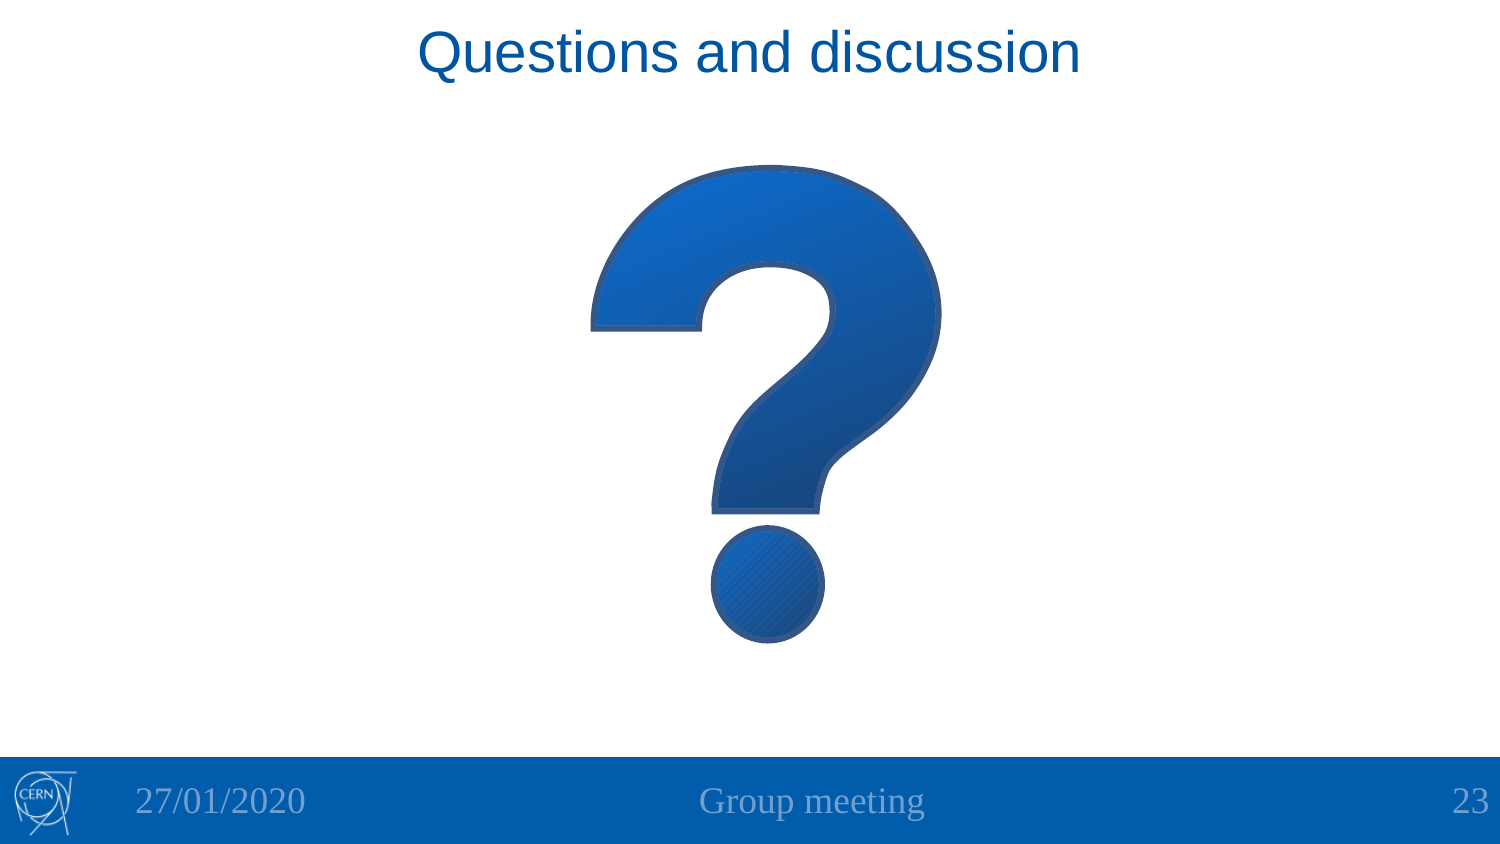

# Questions and discussion
27/01/2020
Group meeting
23